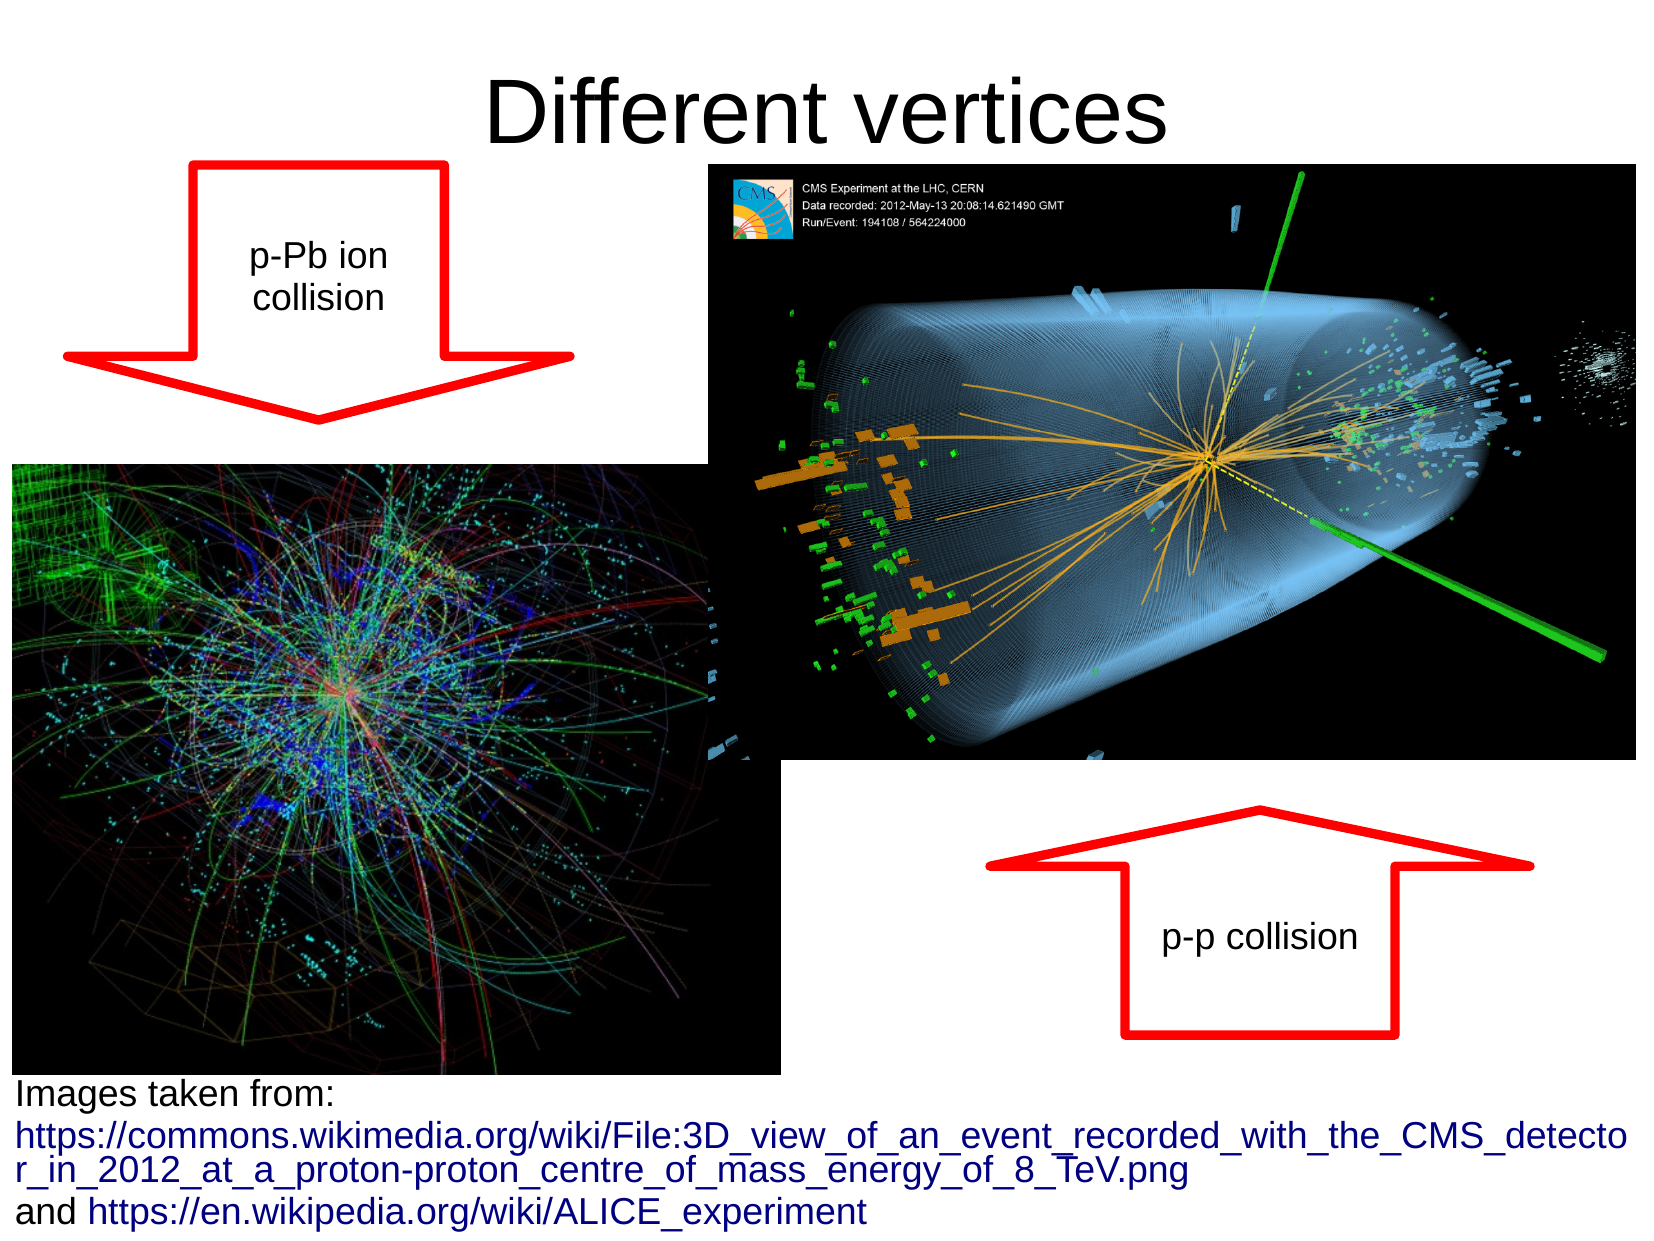

# Different vertices
p-Pb ion
collision
p-p collision
Images taken from:https://commons.wikimedia.org/wiki/File:3D_view_of_an_event_recorded_with_the_CMS_detector_in_2012_at_a_proton-proton_centre_of_mass_energy_of_8_TeV.pngand https://en.wikipedia.org/wiki/ALICE_experiment